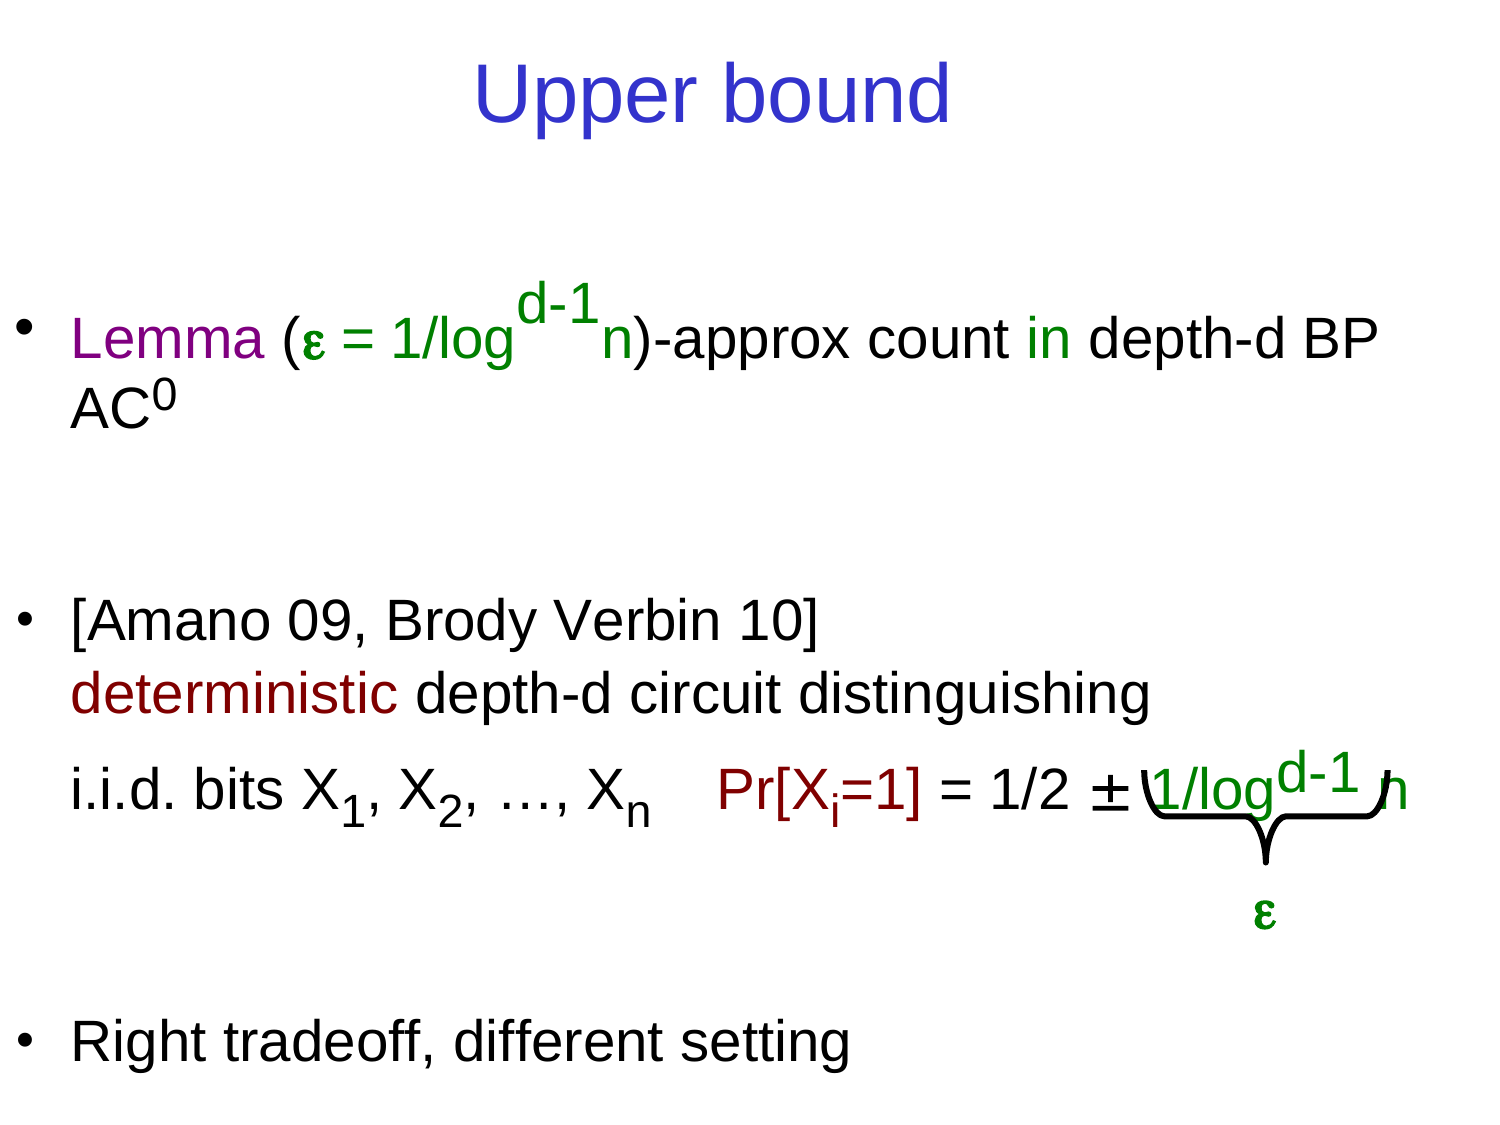

# Upper bound
Lemma ( = 1/logd-1n)-approx count in depth-d BP AC0
[Amano 09, Brody Verbin 10]
deterministic depth-d circuit distinguishing
i.i.d. bits X1, X2, …, Xn Pr[Xi=1] = 1/2  1/logd-1 n
Right tradeoff, different setting
